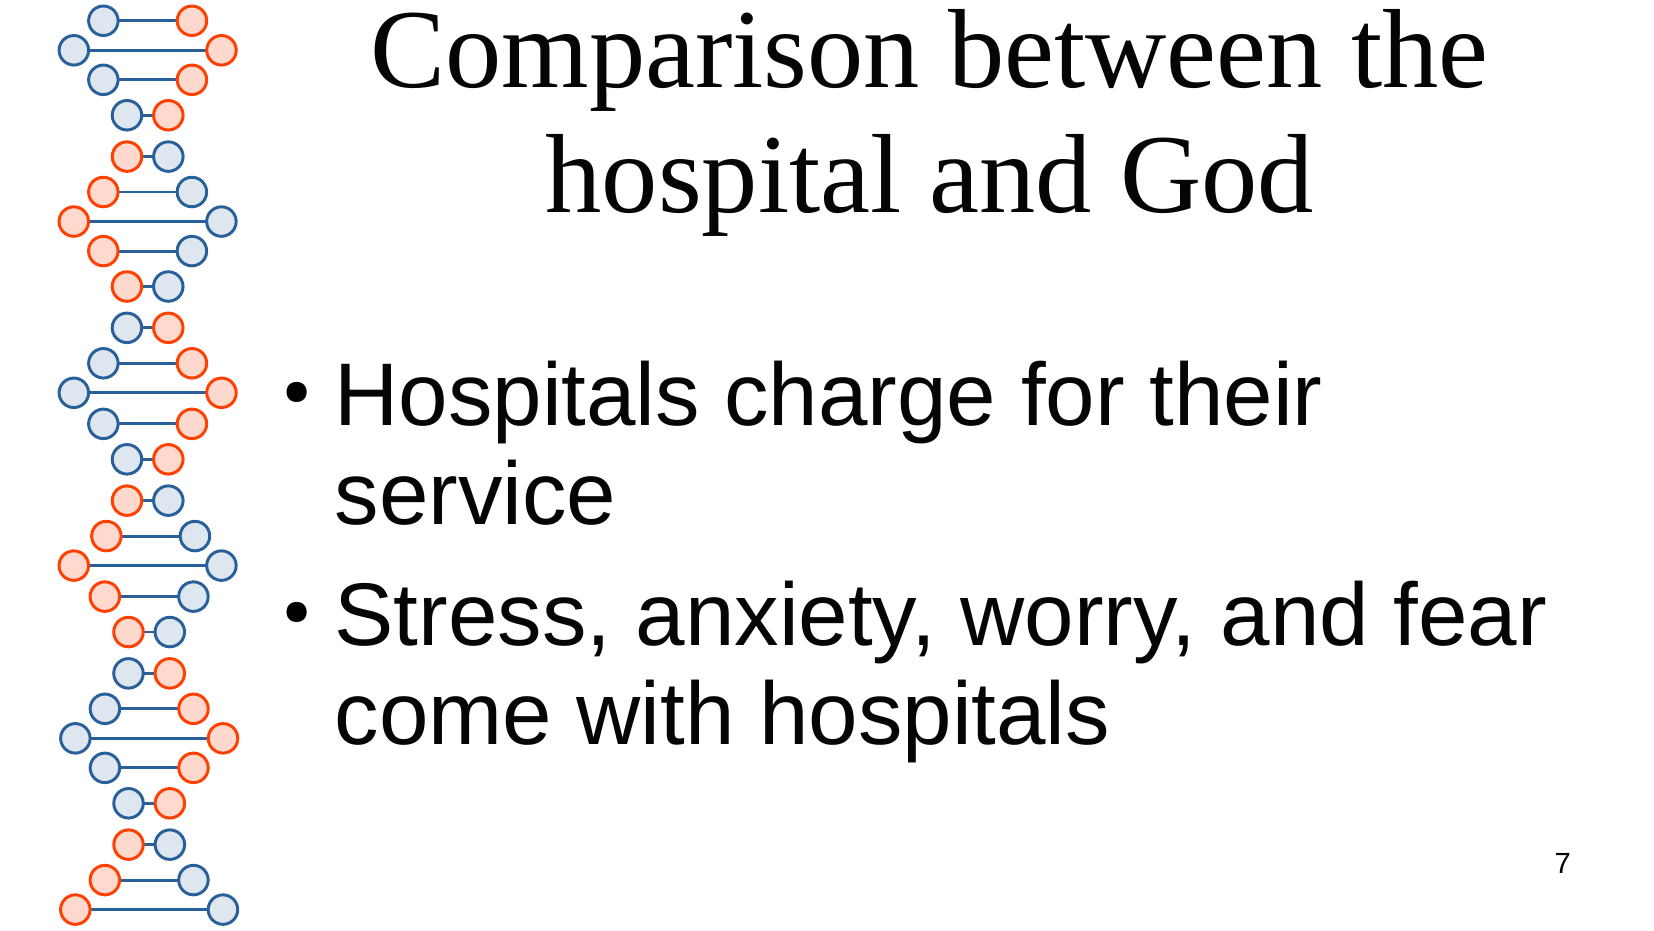

# Comparison between the hospital and God
Hospitals charge for their service
Stress, anxiety, worry, and fear come with hospitals
7